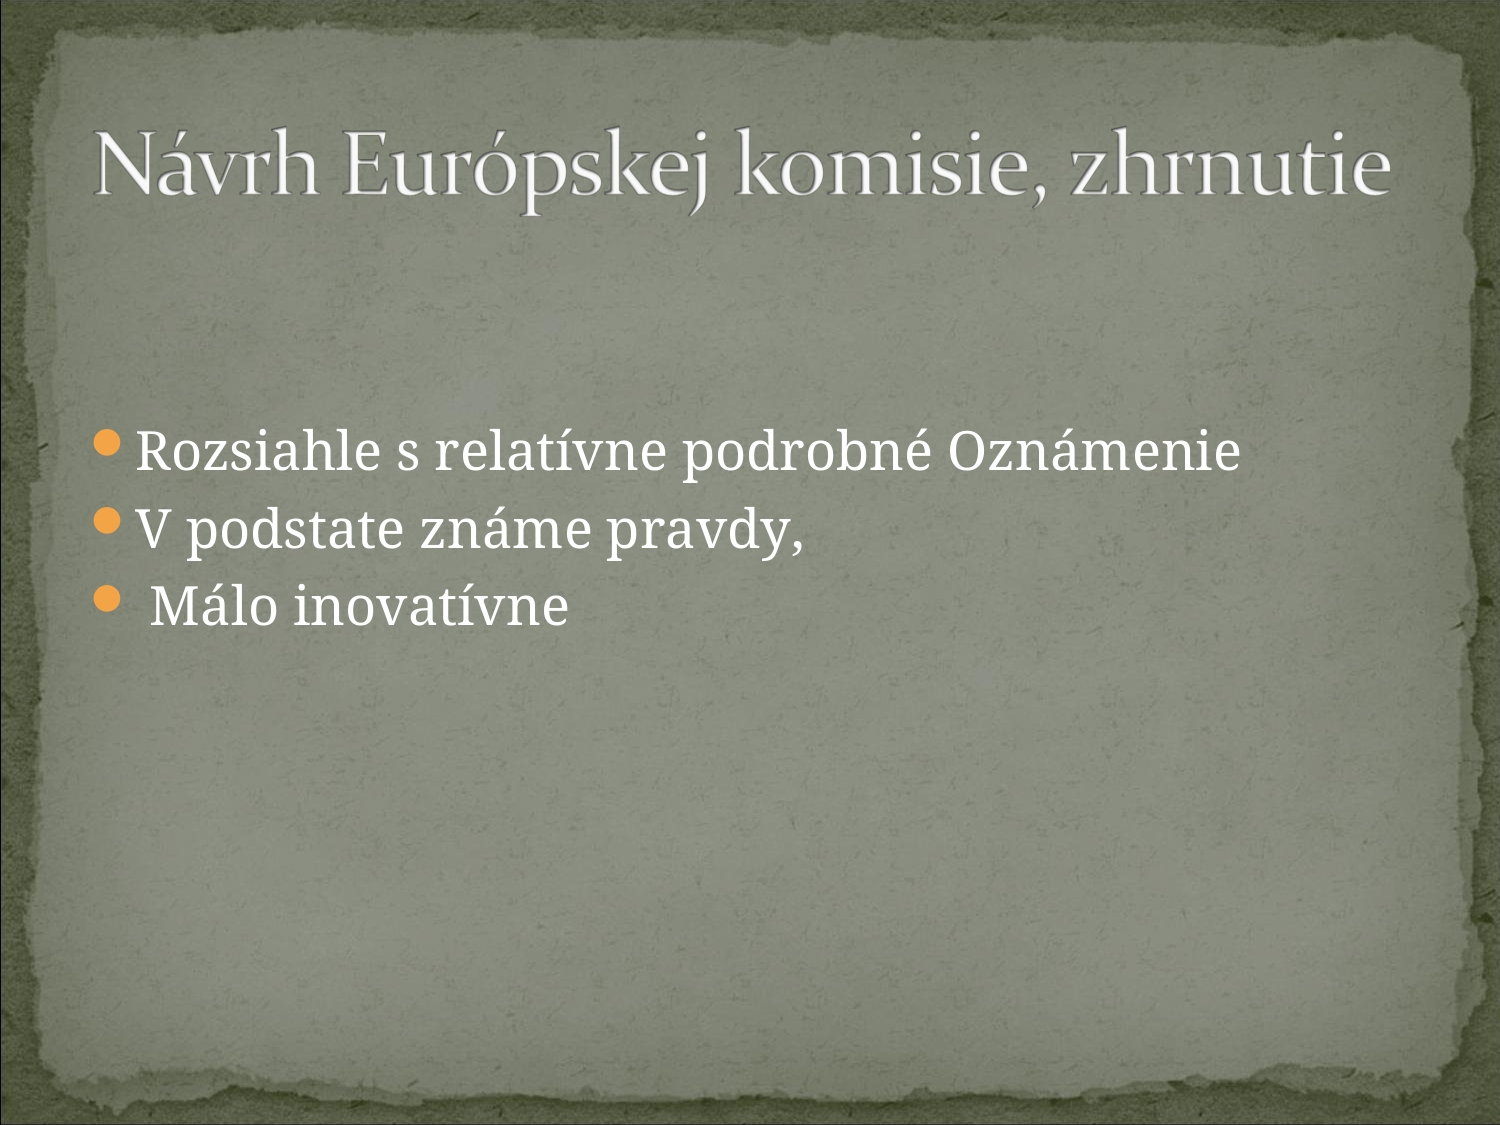

# Rozsiahle s relatívne podrobné Oznámenie
V podstate známe pravdy,
 Málo inovatívne